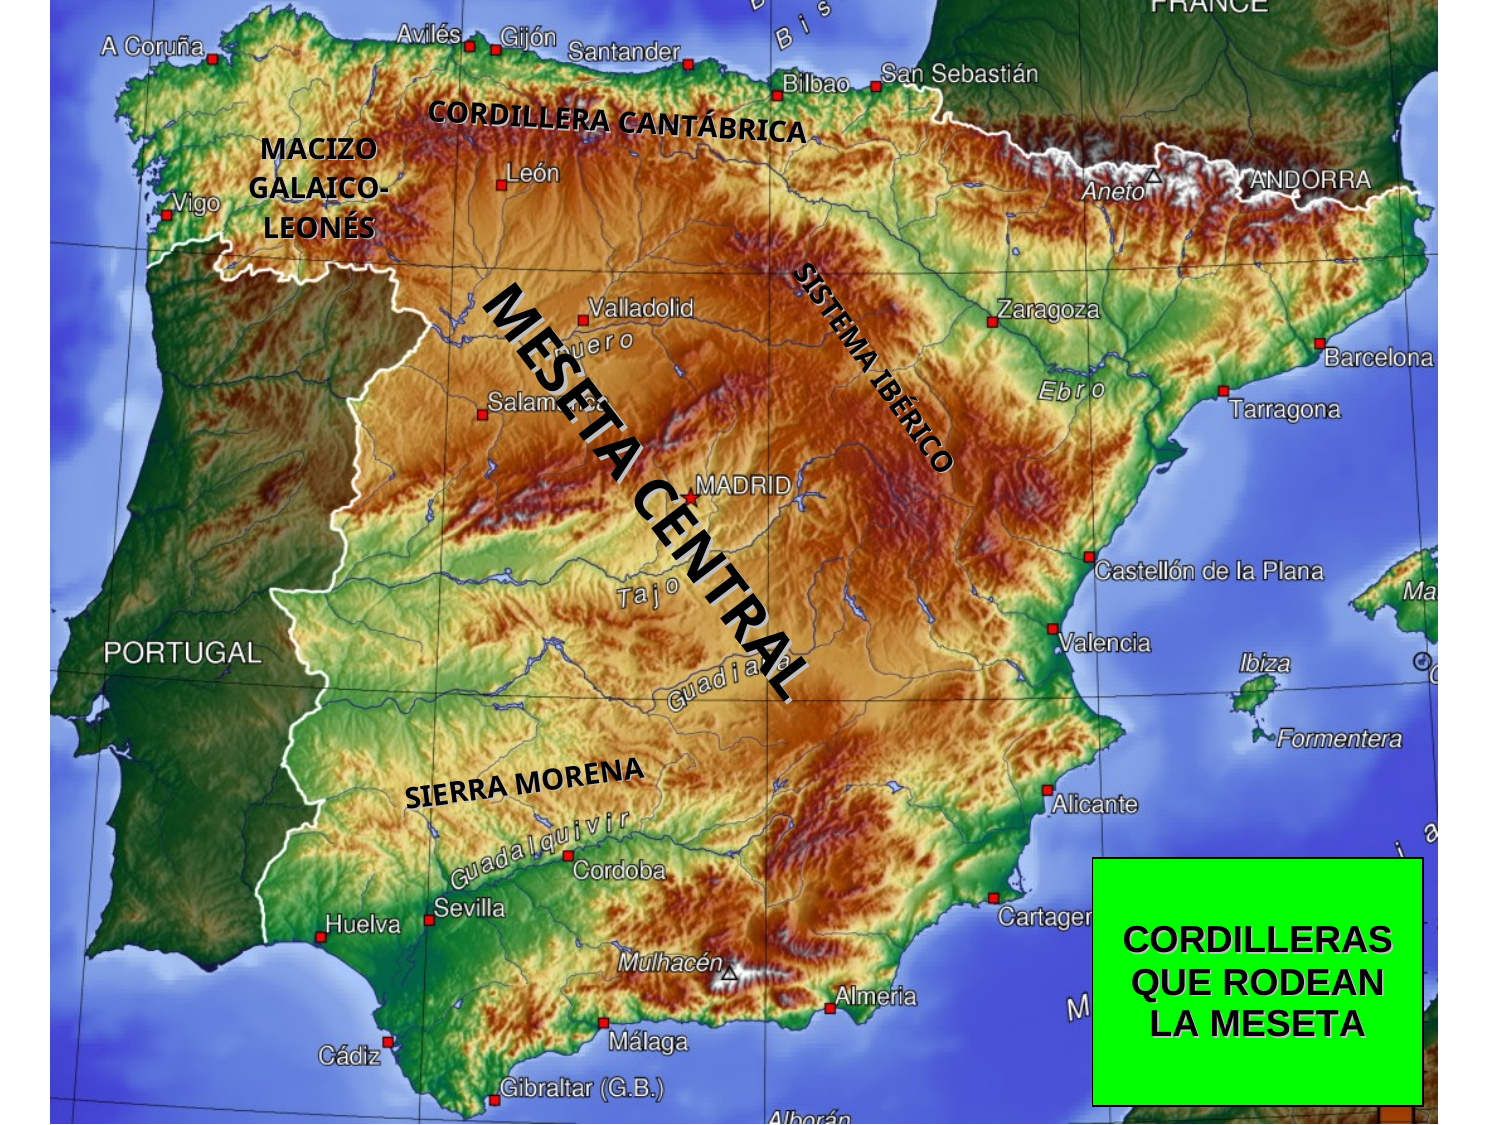

CORDILLERA CANTÁBRICA
MACIZO GALAICO-LEONÉS
SISTEMA IBÉRICO
MESETA CENTRAL
SIERRA MORENA
CORDILLERAS QUE RODEAN LA MESETA